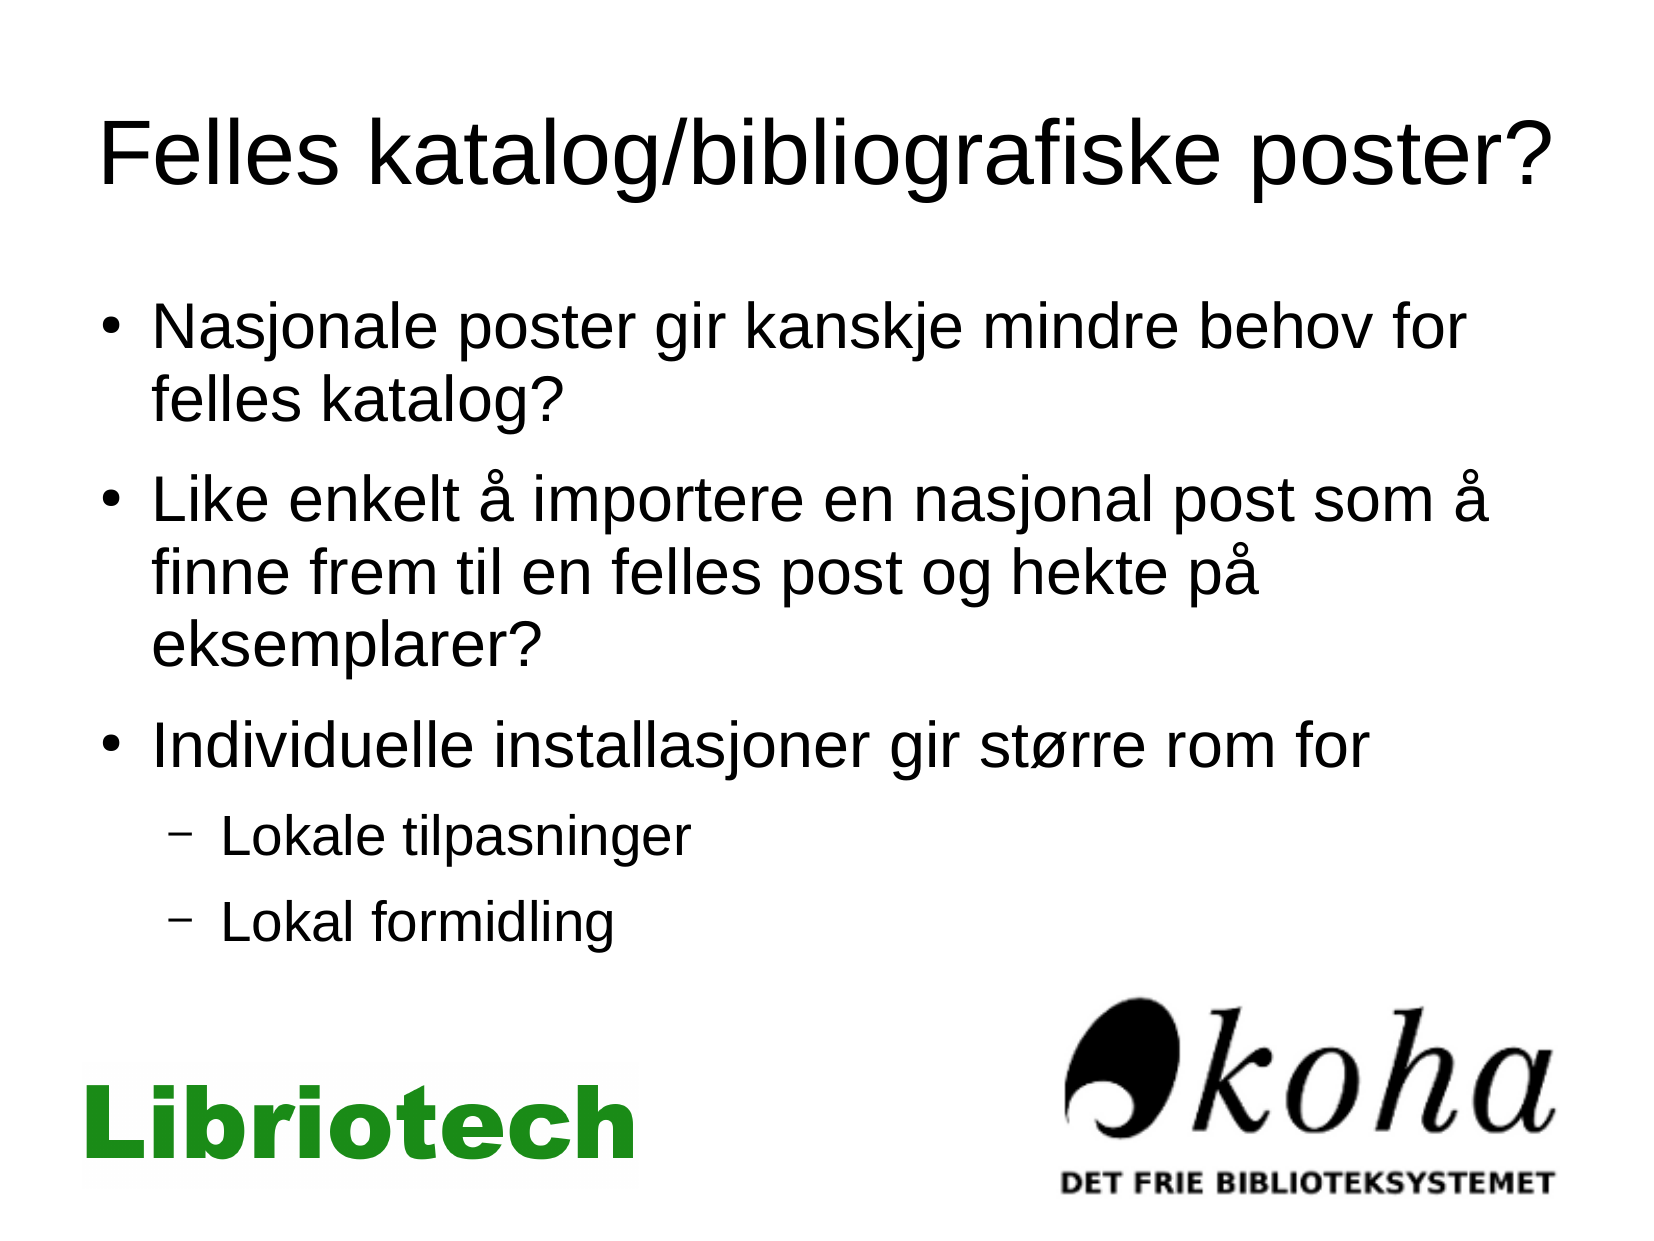

# Felles katalog/bibliografiske poster?
Nasjonale poster gir kanskje mindre behov for felles katalog?
Like enkelt å importere en nasjonal post som å finne frem til en felles post og hekte på eksemplarer?
Individuelle installasjoner gir større rom for
Lokale tilpasninger
Lokal formidling